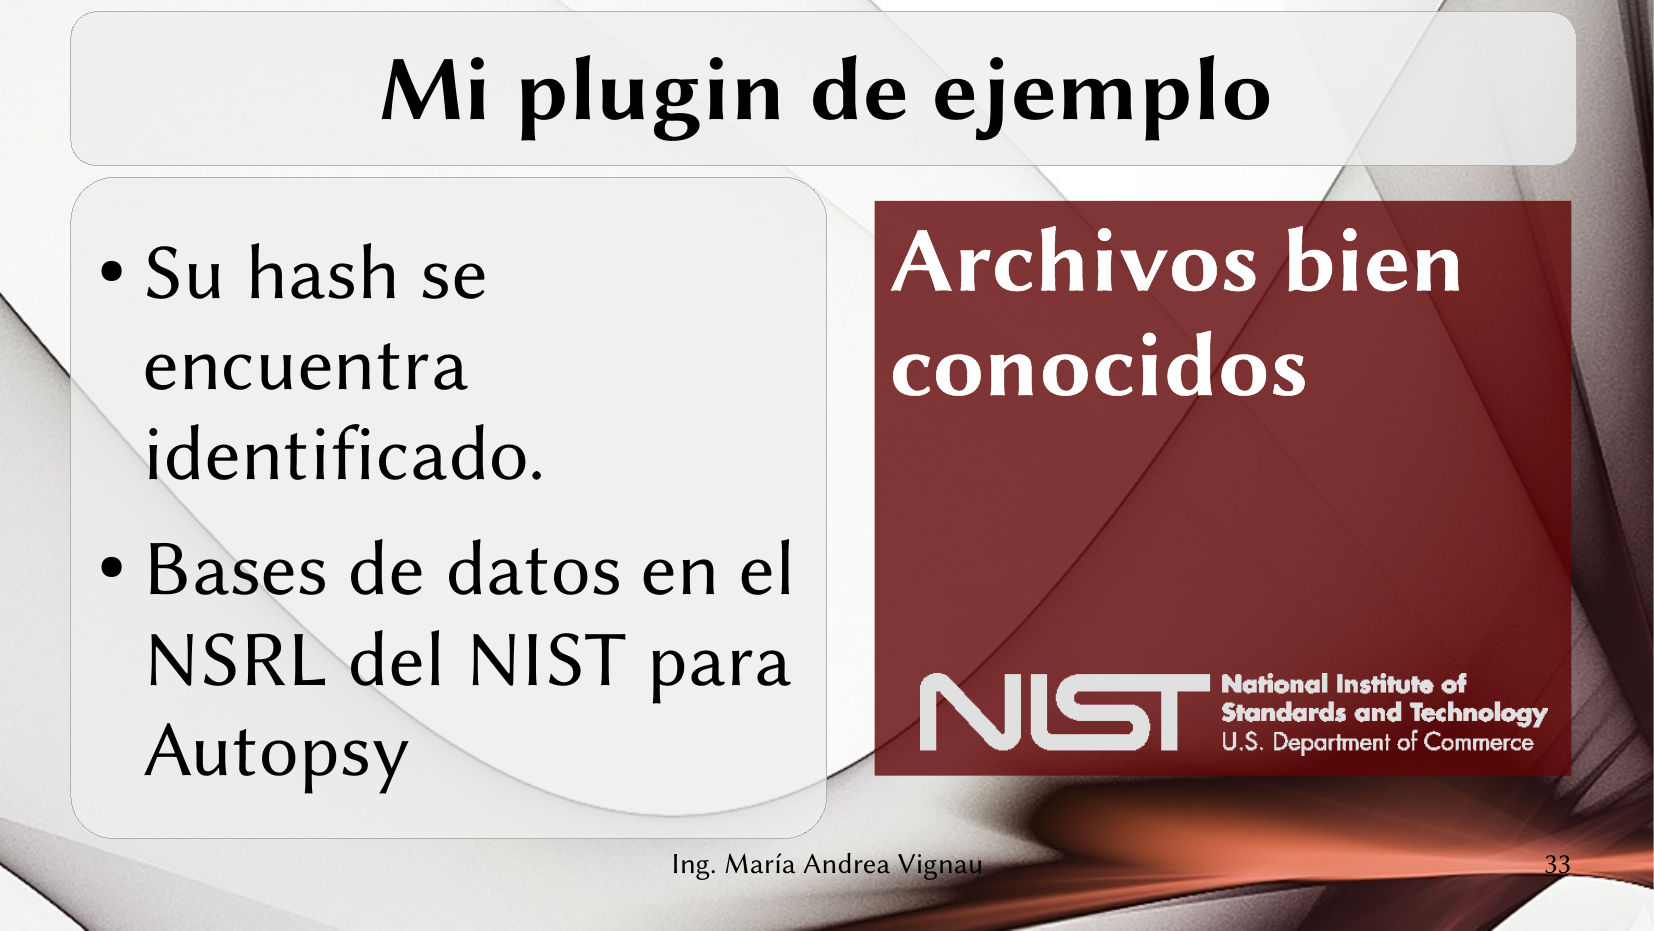

# Mi plugin de ejemplo
Archivos bien conocidos
Su hash se encuentra identificado.
Bases de datos en el NSRL del NIST para Autopsy
Ing. María Andrea Vignau
33